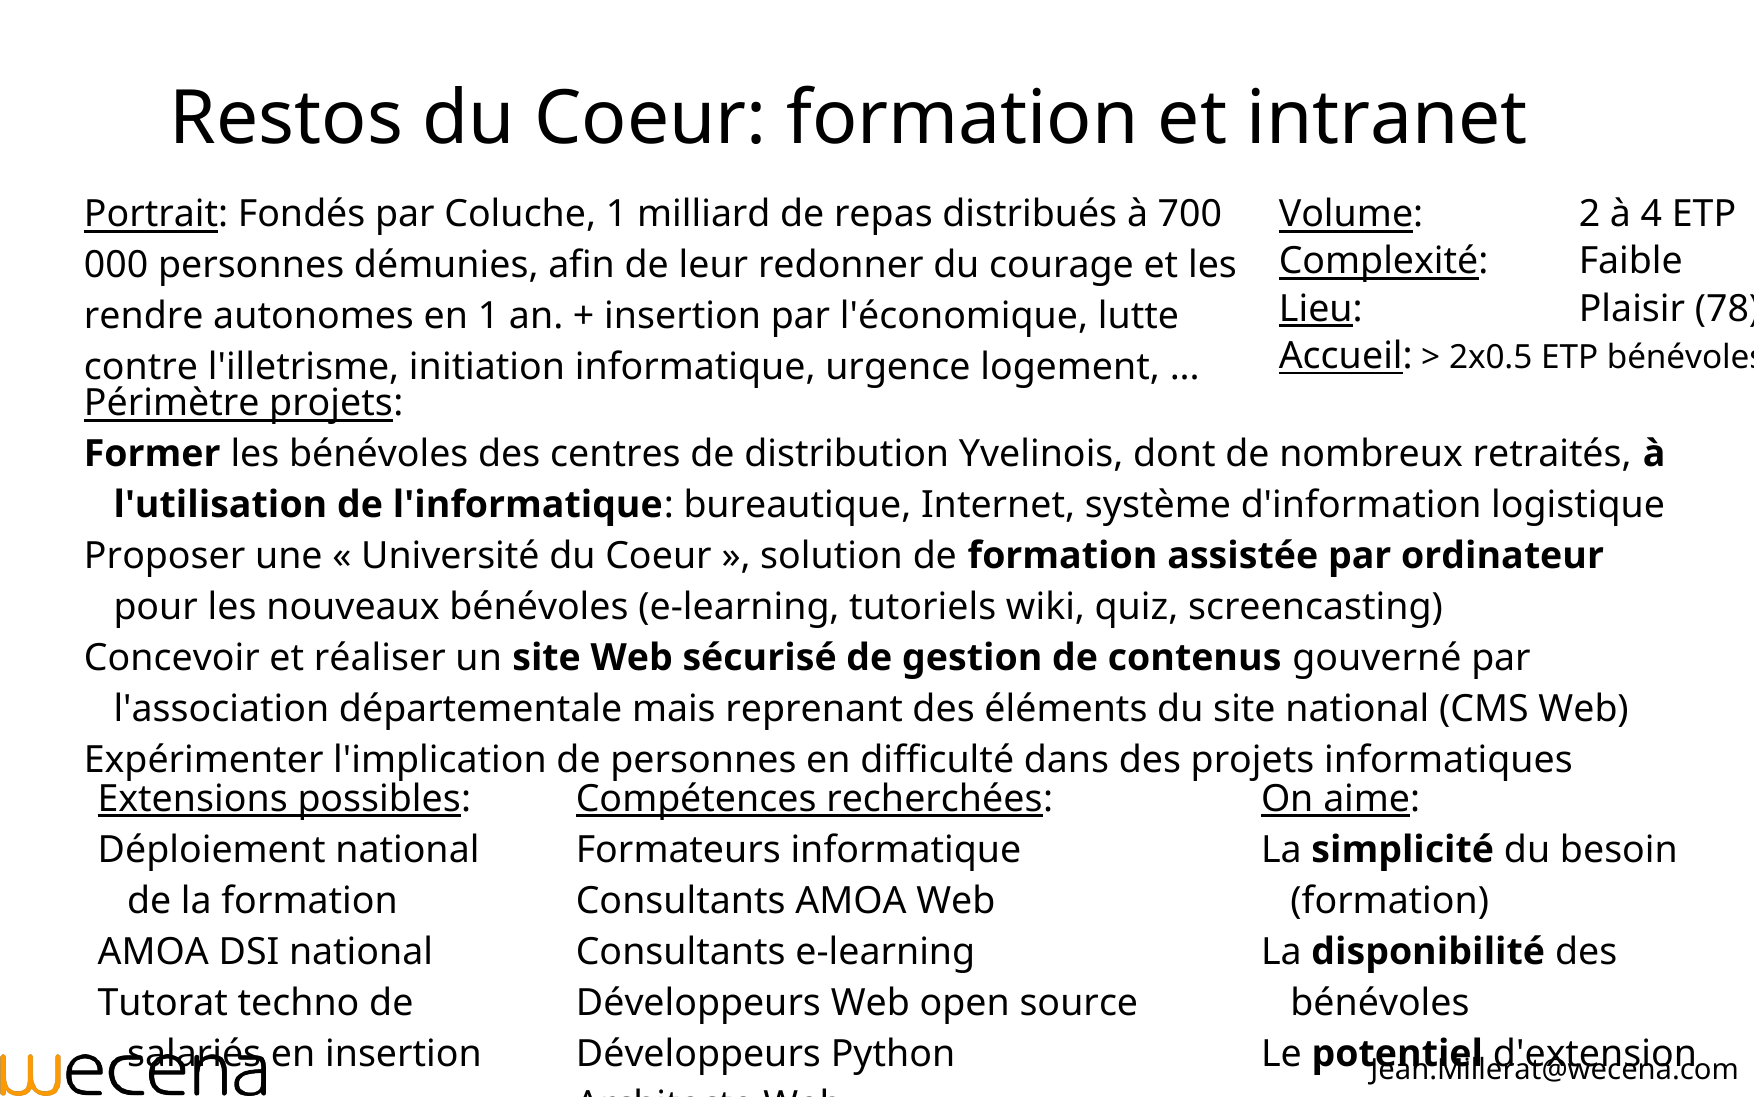

# Restos du Coeur: formation et intranet
Portrait: Fondés par Coluche, 1 milliard de repas distribués à 700 000 personnes démunies, afin de leur redonner du courage et les rendre autonomes en 1 an. + insertion par l'économique, lutte contre l'illetrisme, initiation informatique, urgence logement, ...
Volume:		2 à 4 ETP
Complexité:	Faible
Lieu:		Plaisir (78)
Accueil: > 2x0.5 ETP bénévoles
Périmètre projets:
Former les bénévoles des centres de distribution Yvelinois, dont de nombreux retraités, à l'utilisation de l'informatique: bureautique, Internet, système d'information logistique
Proposer une « Université du Coeur », solution de formation assistée par ordinateur pour les nouveaux bénévoles (e-learning, tutoriels wiki, quiz, screencasting)
Concevoir et réaliser un site Web sécurisé de gestion de contenus gouverné par l'association départementale mais reprenant des éléments du site national (CMS Web)
Expérimenter l'implication de personnes en difficulté dans des projets informatiques
Extensions possibles:
Déploiement national
de la formation
AMOA DSI national
Tutorat techno de
salariés en insertion
Compétences recherchées:
Formateurs informatique
Consultants AMOA Web
Consultants e-learning
Développeurs Web open source
Développeurs Python
Architecte Web
On aime:
La simplicité du besoin
(formation)
La disponibilité des
bénévoles
Le potentiel d'extension